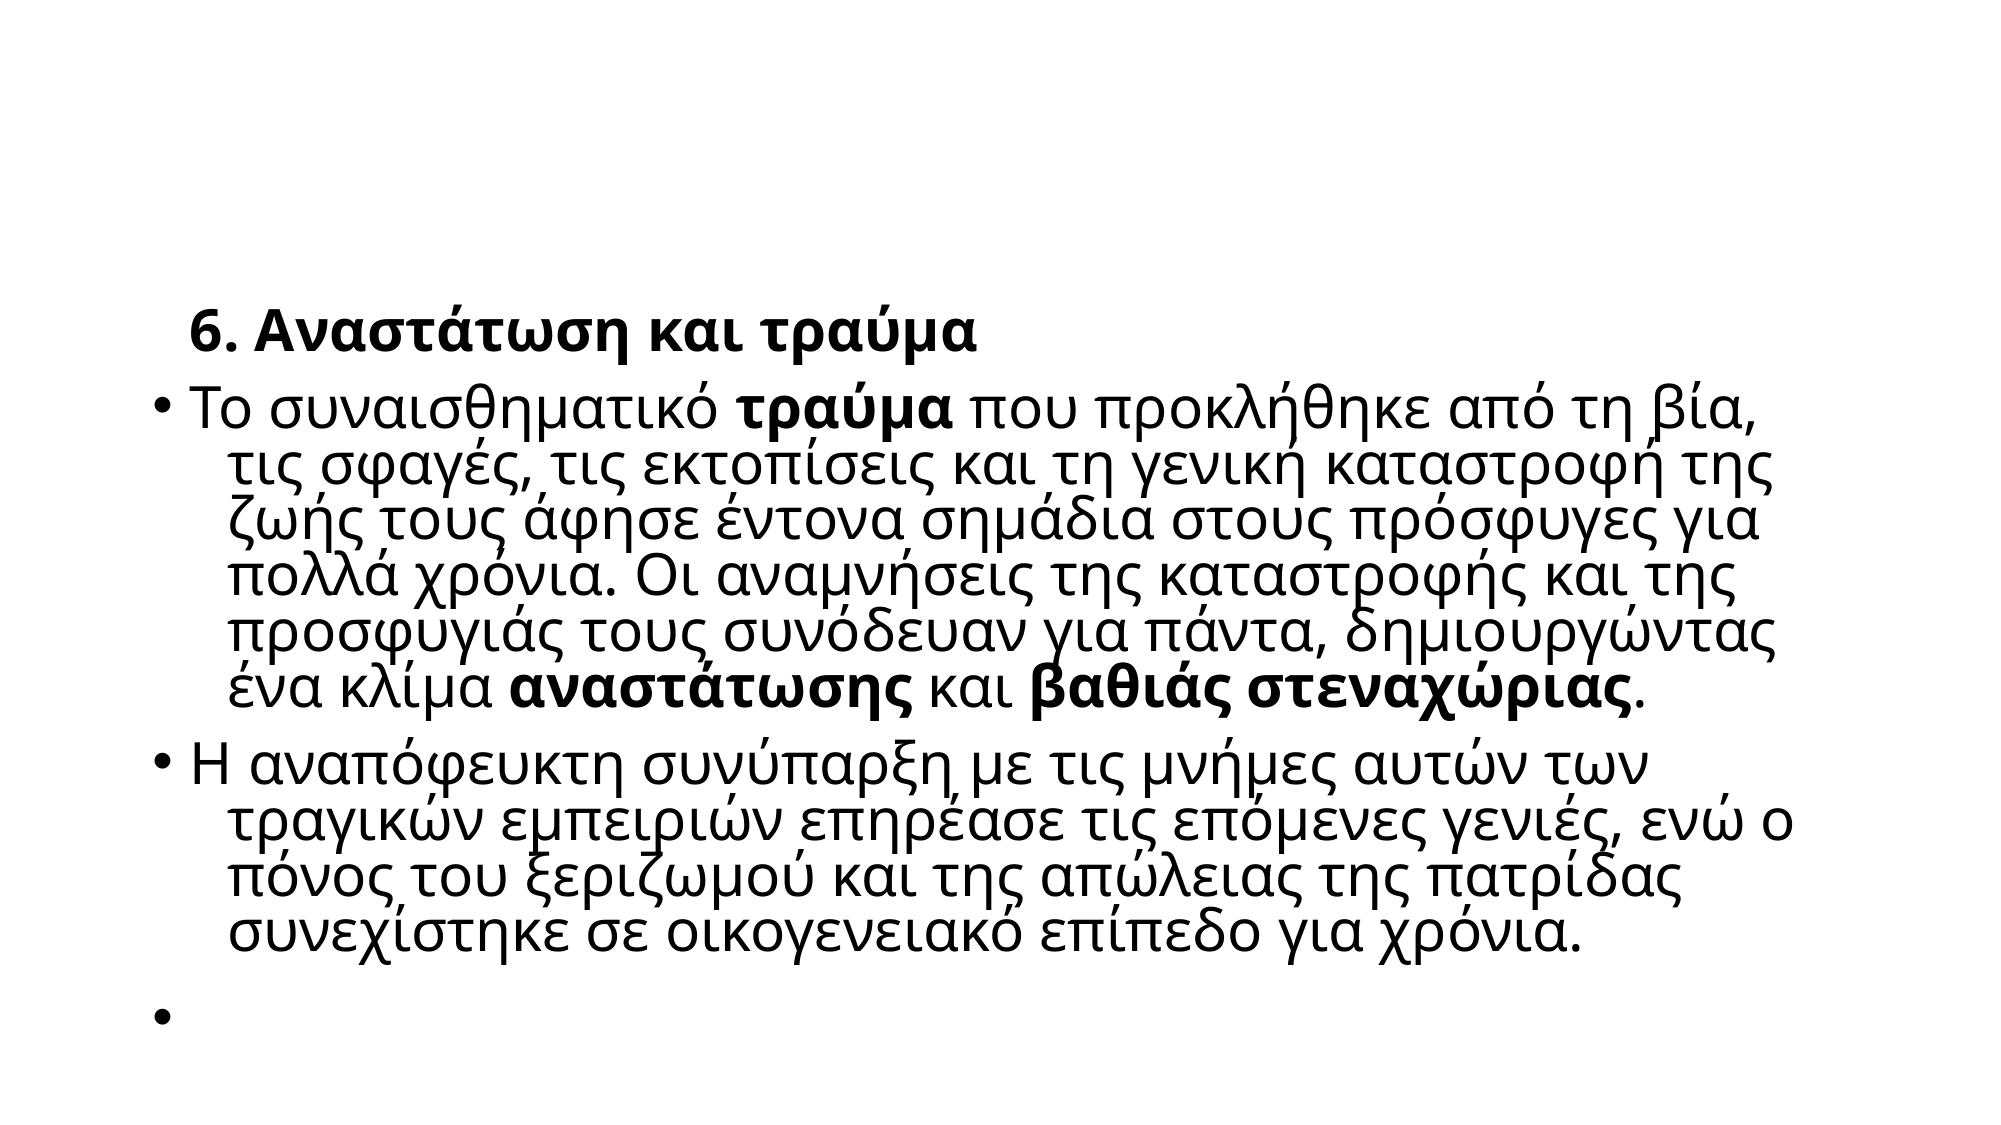

#
6. Αναστάτωση και τραύμα
Το συναισθηματικό τραύμα που προκλήθηκε από τη βία, τις σφαγές, τις εκτοπίσεις και τη γενική καταστροφή της ζωής τους άφησε έντονα σημάδια στους πρόσφυγες για πολλά χρόνια. Οι αναμνήσεις της καταστροφής και της προσφυγιάς τους συνόδευαν για πάντα, δημιουργώντας ένα κλίμα αναστάτωσης και βαθιάς στεναχώριας.
Η αναπόφευκτη συνύπαρξη με τις μνήμες αυτών των τραγικών εμπειριών επηρέασε τις επόμενες γενιές, ενώ ο πόνος του ξεριζωμού και της απώλειας της πατρίδας συνεχίστηκε σε οικογενειακό επίπεδο για χρόνια.